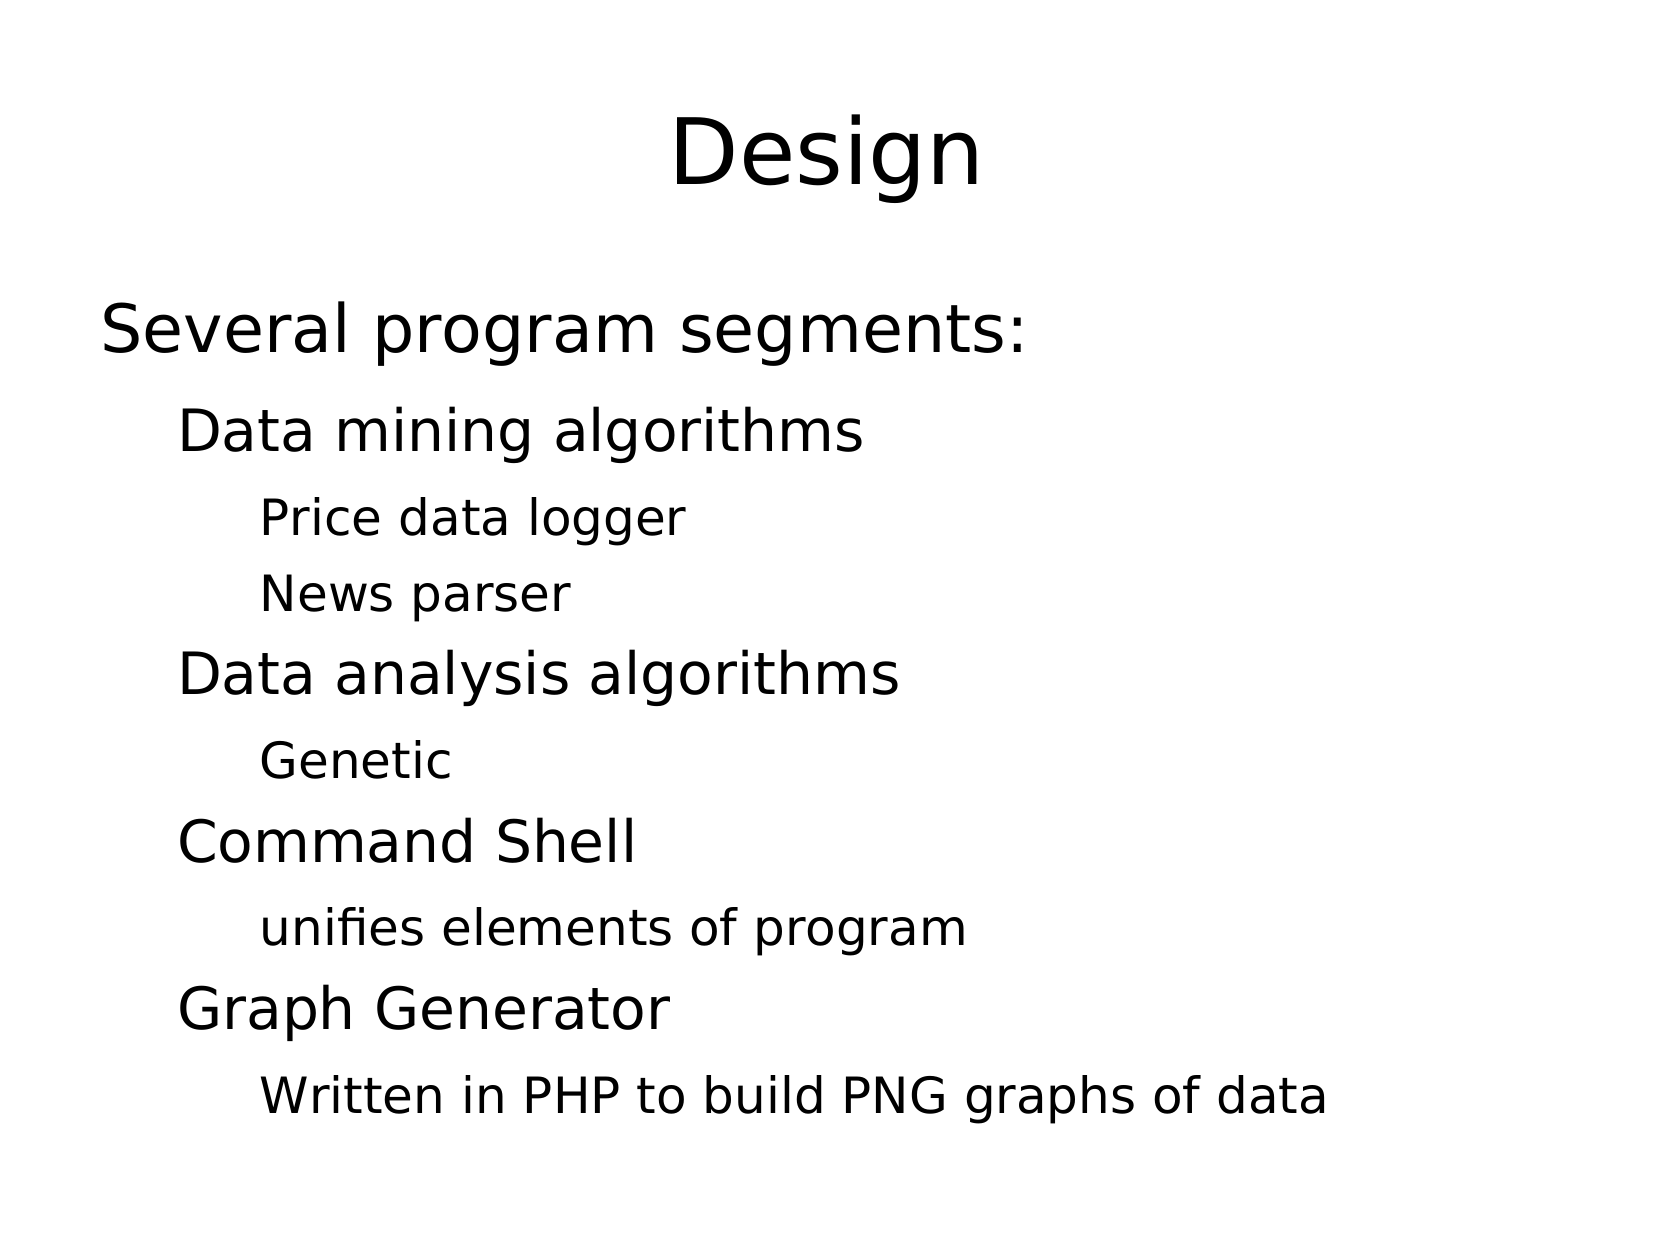

# Design
Several program segments:
Data mining algorithms
Price data logger
News parser
Data analysis algorithms
Genetic
Command Shell
unifies elements of program
Graph Generator
Written in PHP to build PNG graphs of data